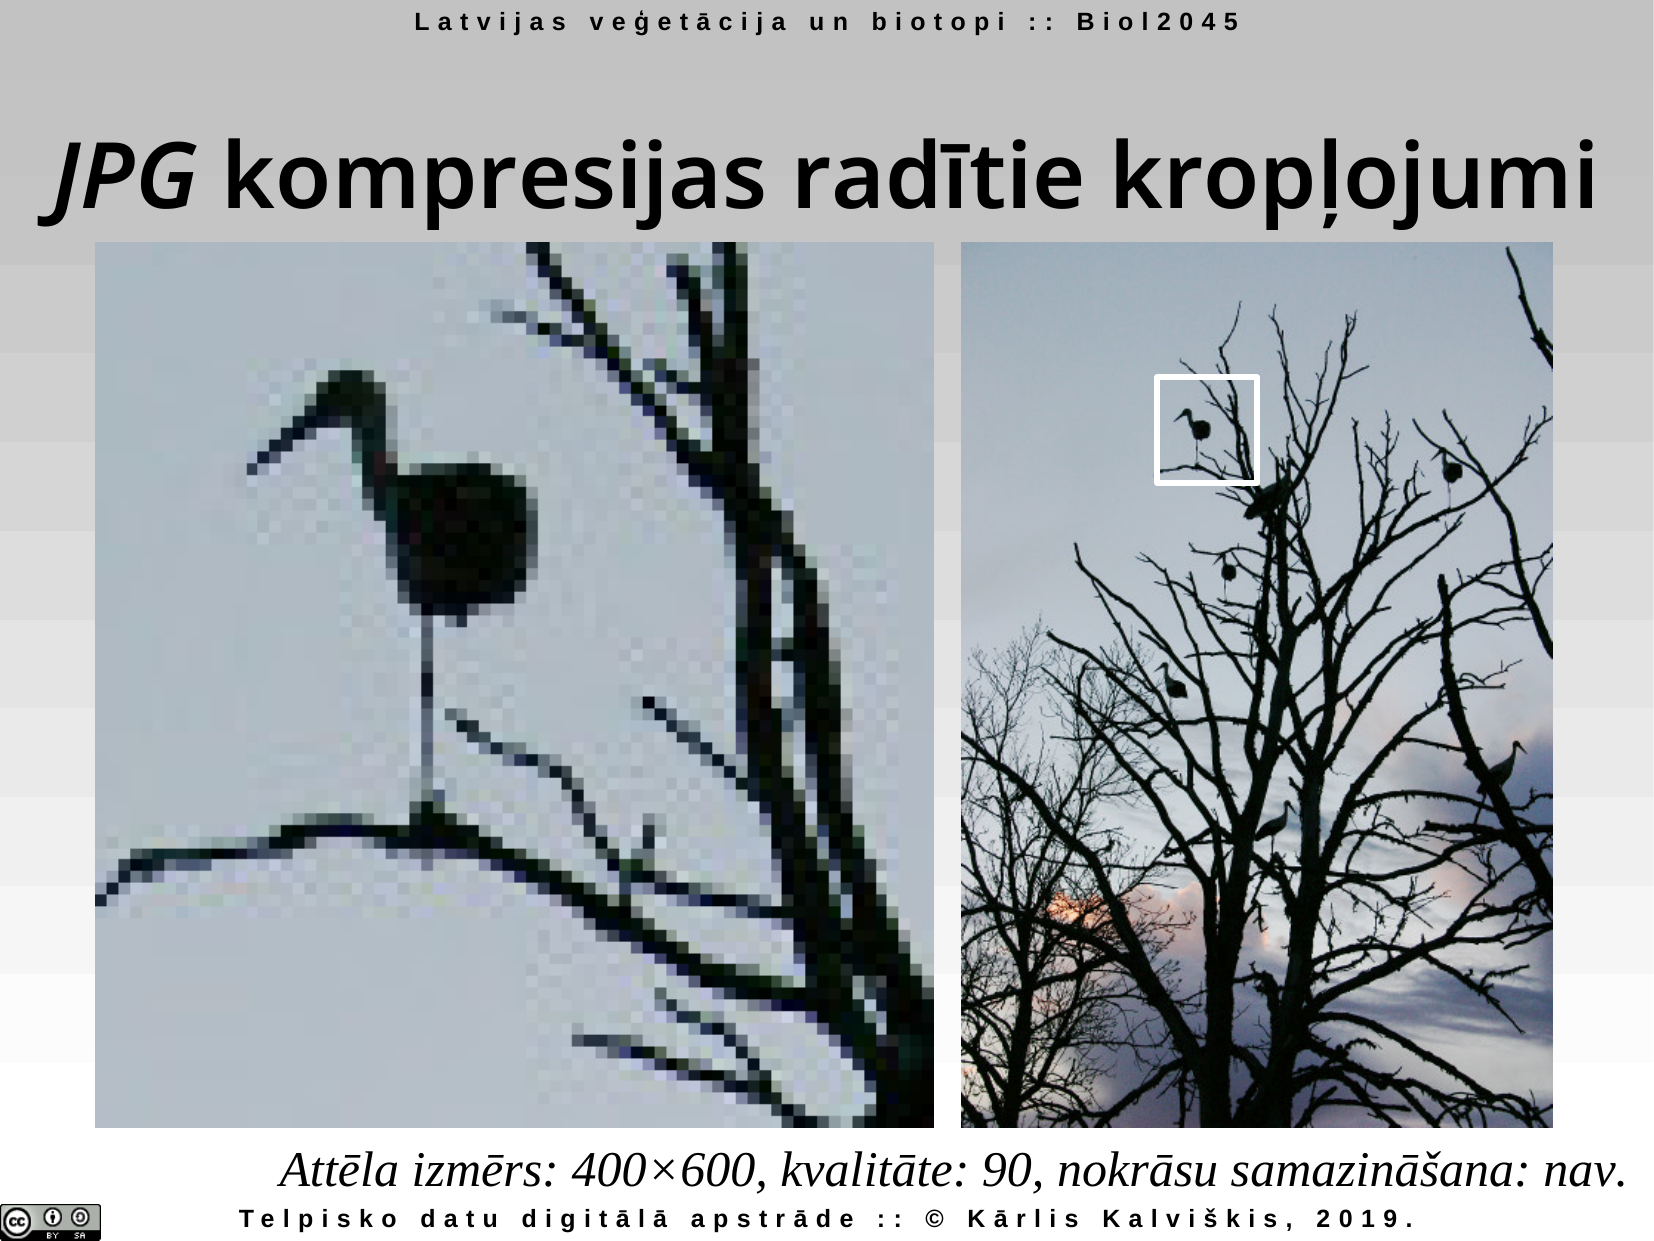

# JPG kompresijas radītie kropļojumi
Attēla izmērs: 400×600, kvalitāte: 90, nokrāsu samazināšana: nav.